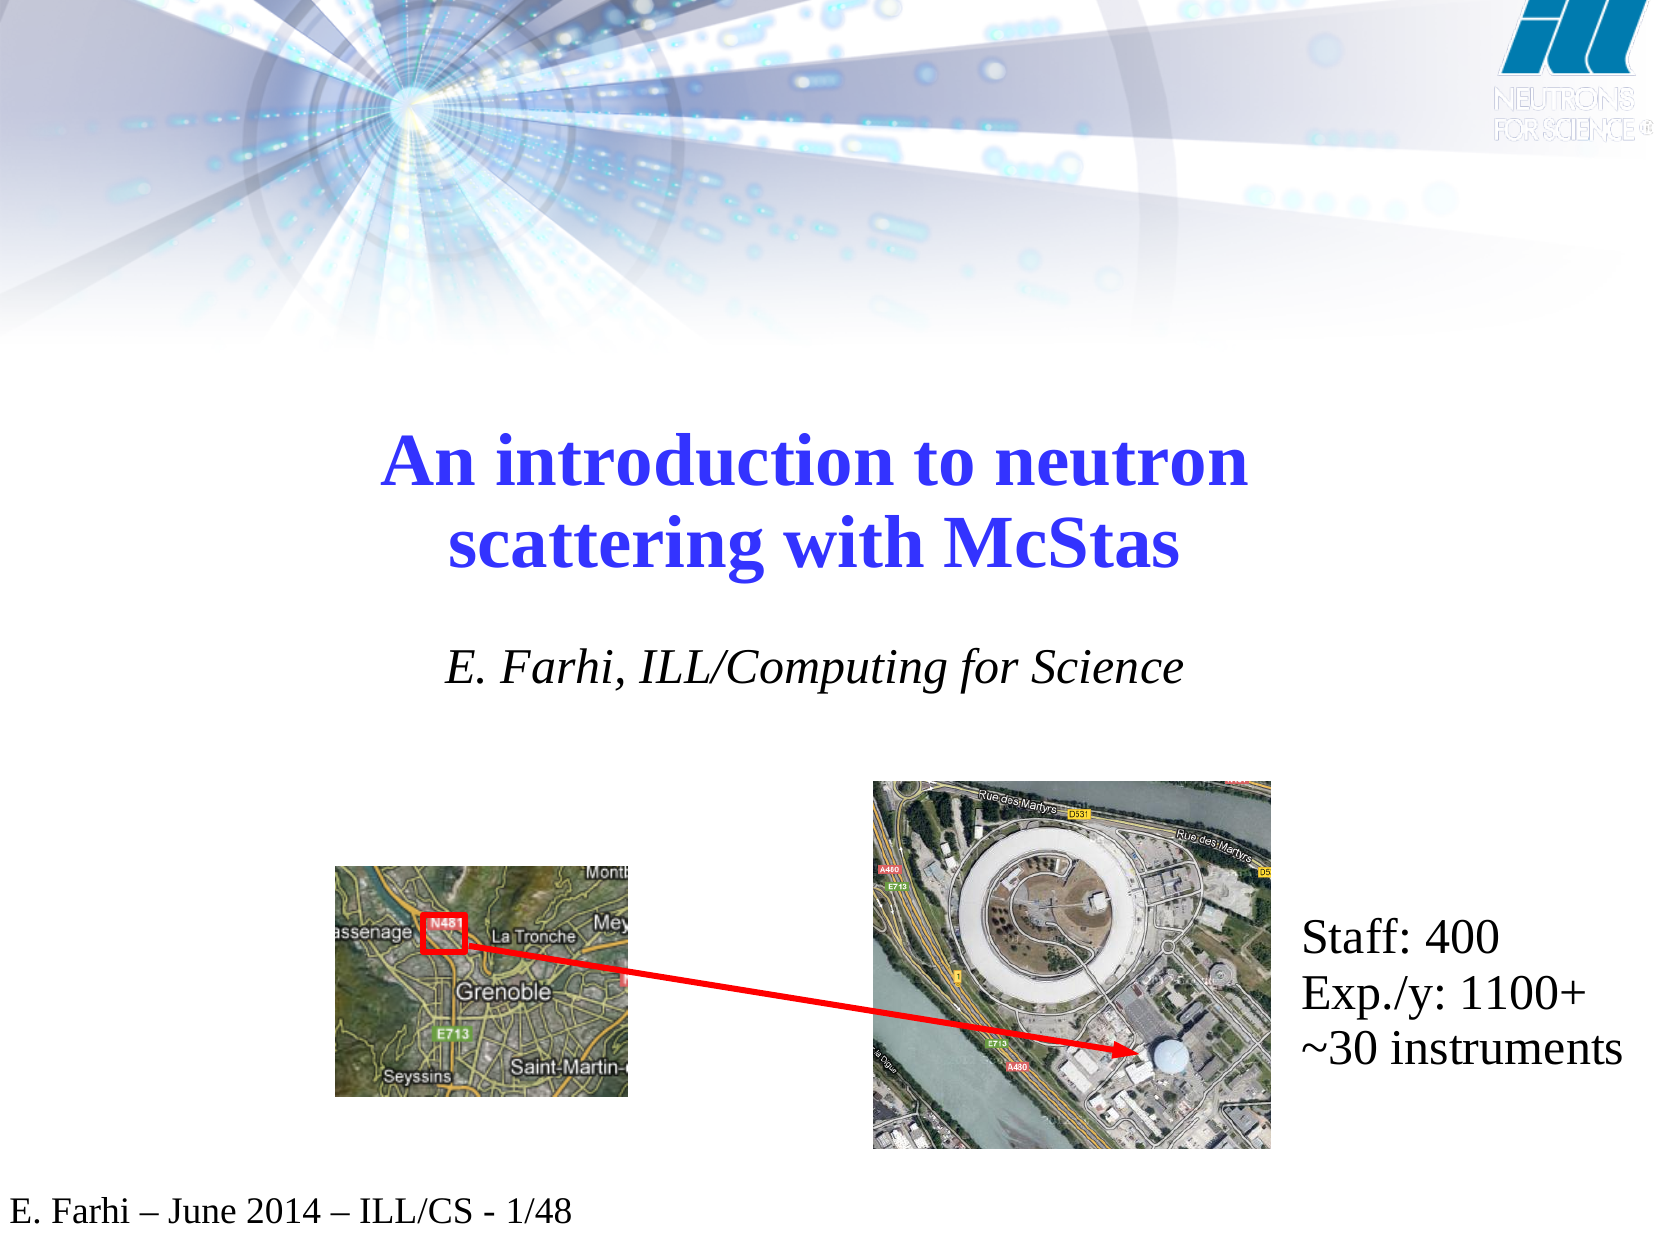

An introduction to neutron scattering with McStas
E. Farhi, ILL/Computing for Science
Staff: 400
Exp./y: 1100+
~30 instruments